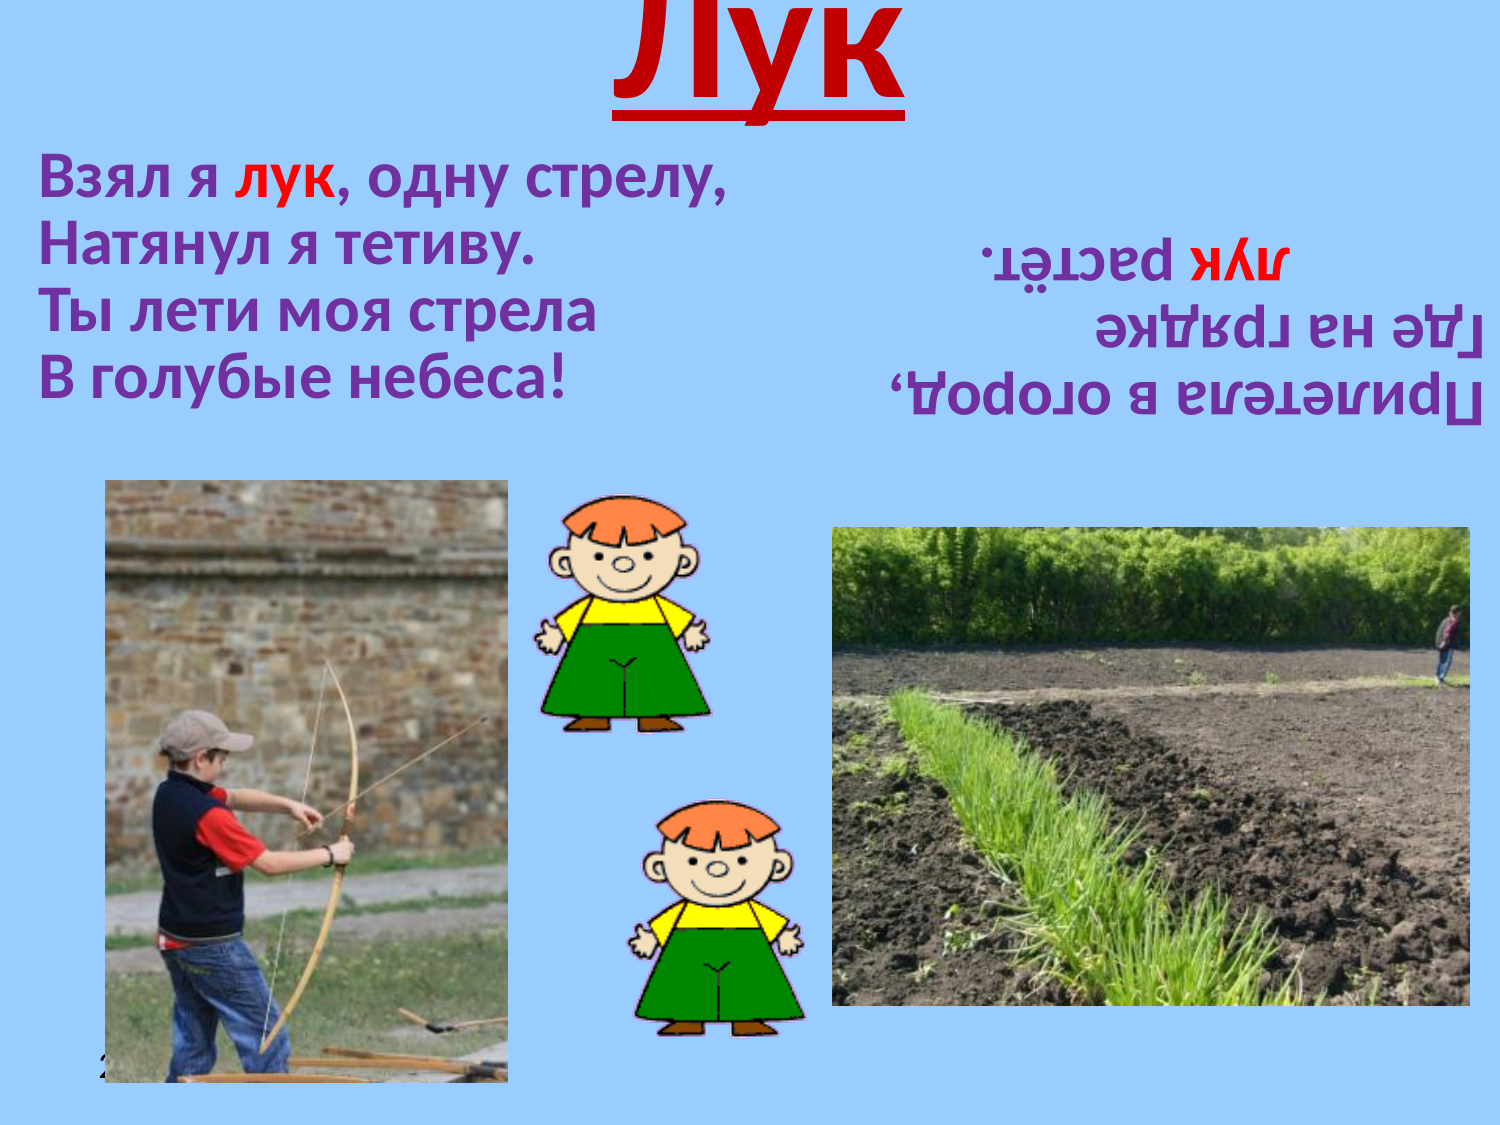

Лук
Взял я лук, одну стрелу,
Натянул я тетиву.
Ты лети моя стрела
В голубые небеса!
Прилетела в огород,
Где на грядке
 лук растёт.